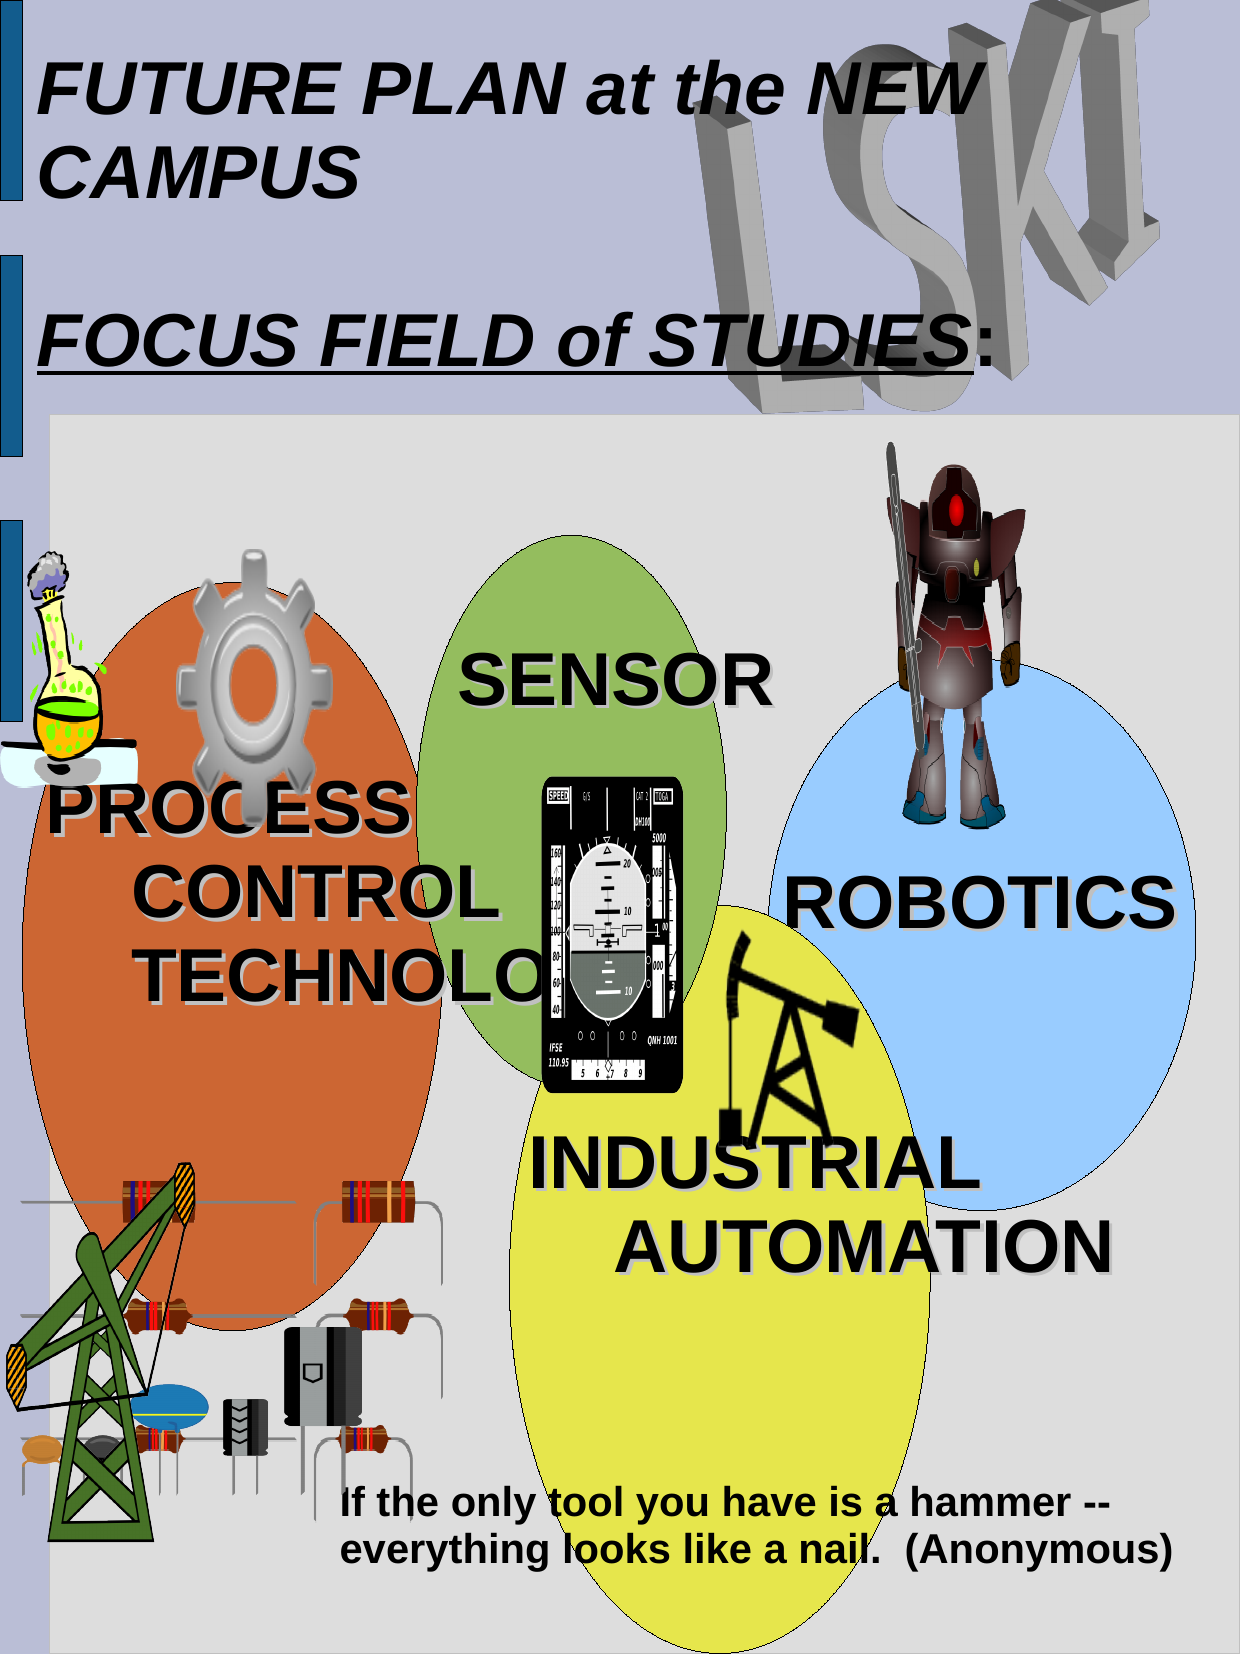

FUTURE PLAN at the NEW CAMPUS
FOCUS FIELD of STUDIES:
LSKI
SENSOR
PROCESS CONTROL TECHNOLOGY
ROBOTICS
INDUSTRIAL AUTOMATION
If the only tool you have is a hammer --
everything looks like a nail. (Anonymous)